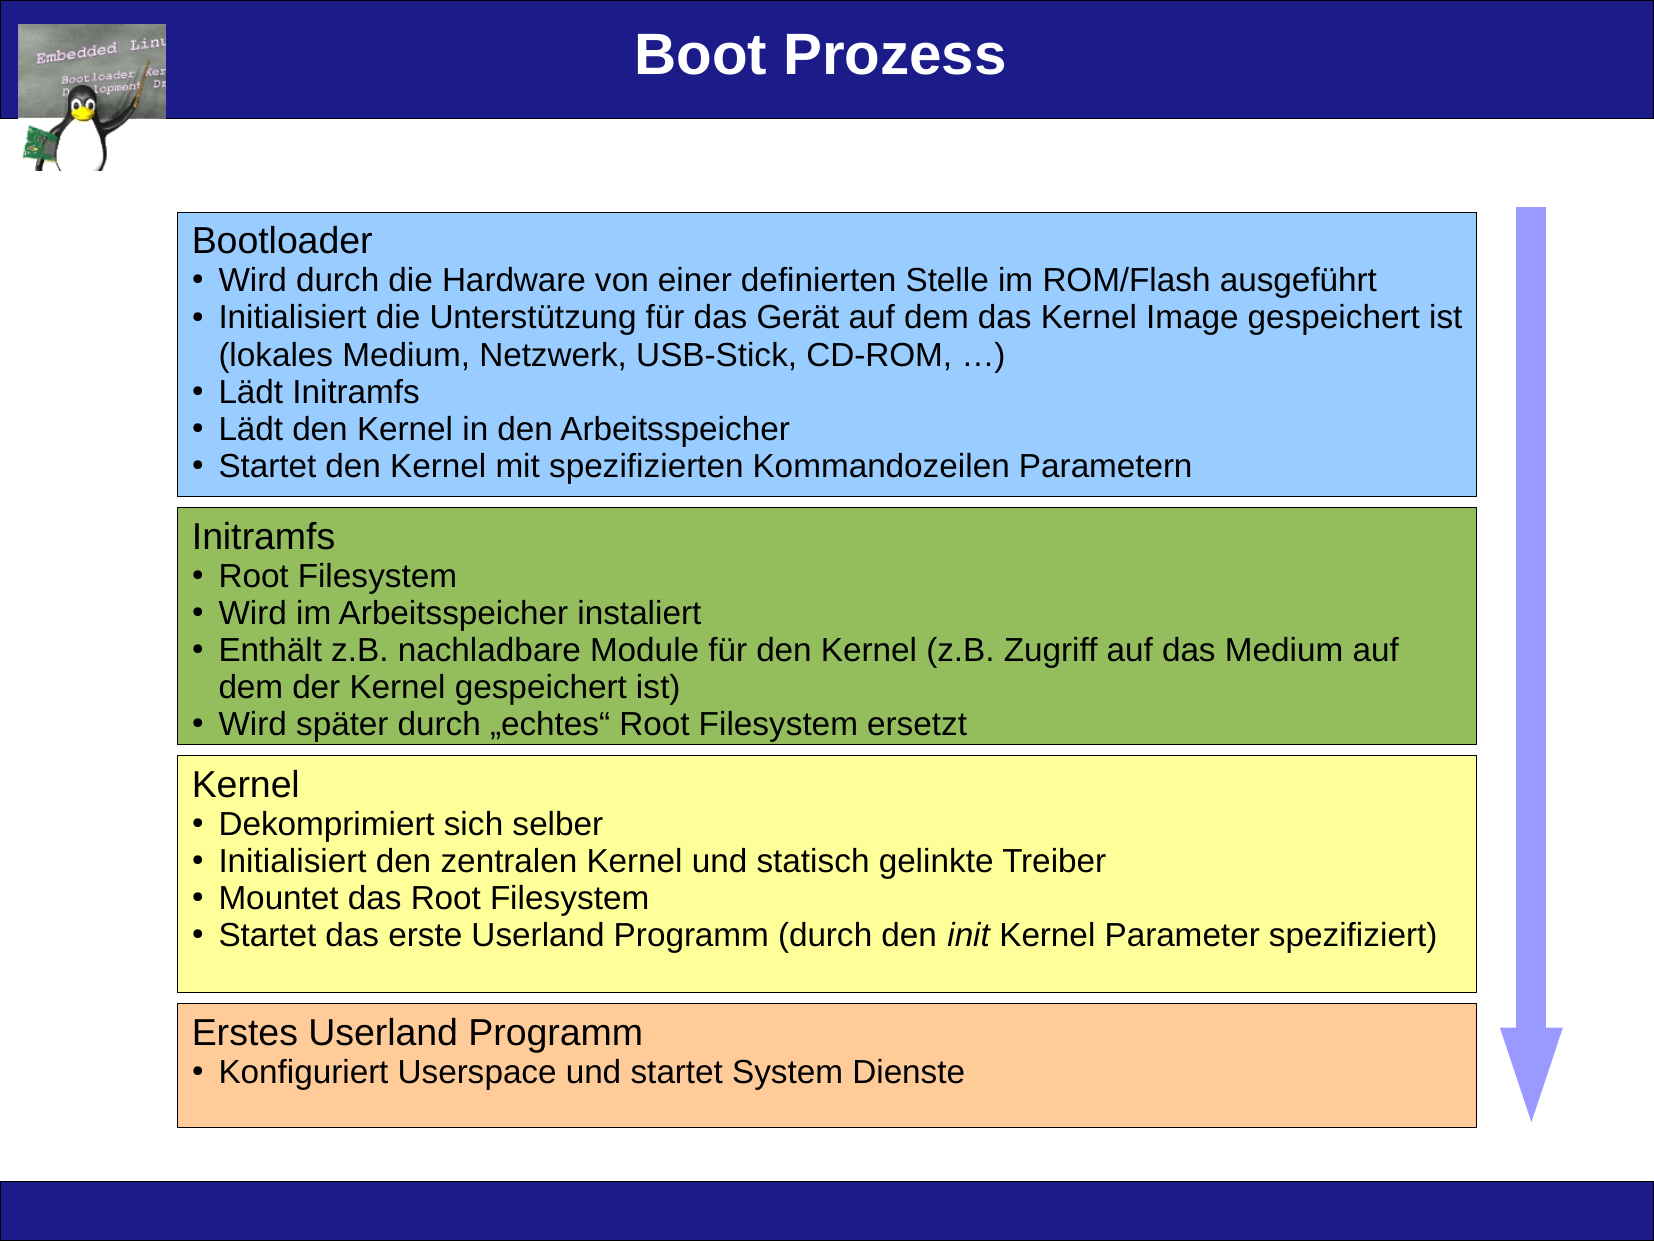

# Boot Prozess
Bootloader
Wird durch die Hardware von einer definierten Stelle im ROM/Flash ausgeführt
Initialisiert die Unterstützung für das Gerät auf dem das Kernel Image gespeichert ist
(lokales Medium, Netzwerk, USB-Stick, CD-ROM, …)
Lädt Initramfs
Lädt den Kernel in den Arbeitsspeicher
Startet den Kernel mit spezifizierten Kommandozeilen Parametern
Initramfs
Root Filesystem
Wird im Arbeitsspeicher instaliert
Enthält z.B. nachladbare Module für den Kernel (z.B. Zugriff auf das Medium auf
dem der Kernel gespeichert ist)
Wird später durch „echtes“ Root Filesystem ersetzt
Kernel
Dekomprimiert sich selber
Initialisiert den zentralen Kernel und statisch gelinkte Treiber
Mountet das Root Filesystem
Startet das erste Userland Programm (durch den init Kernel Parameter spezifiziert)
Erstes Userland Programm
Konfiguriert Userspace und startet System Dienste